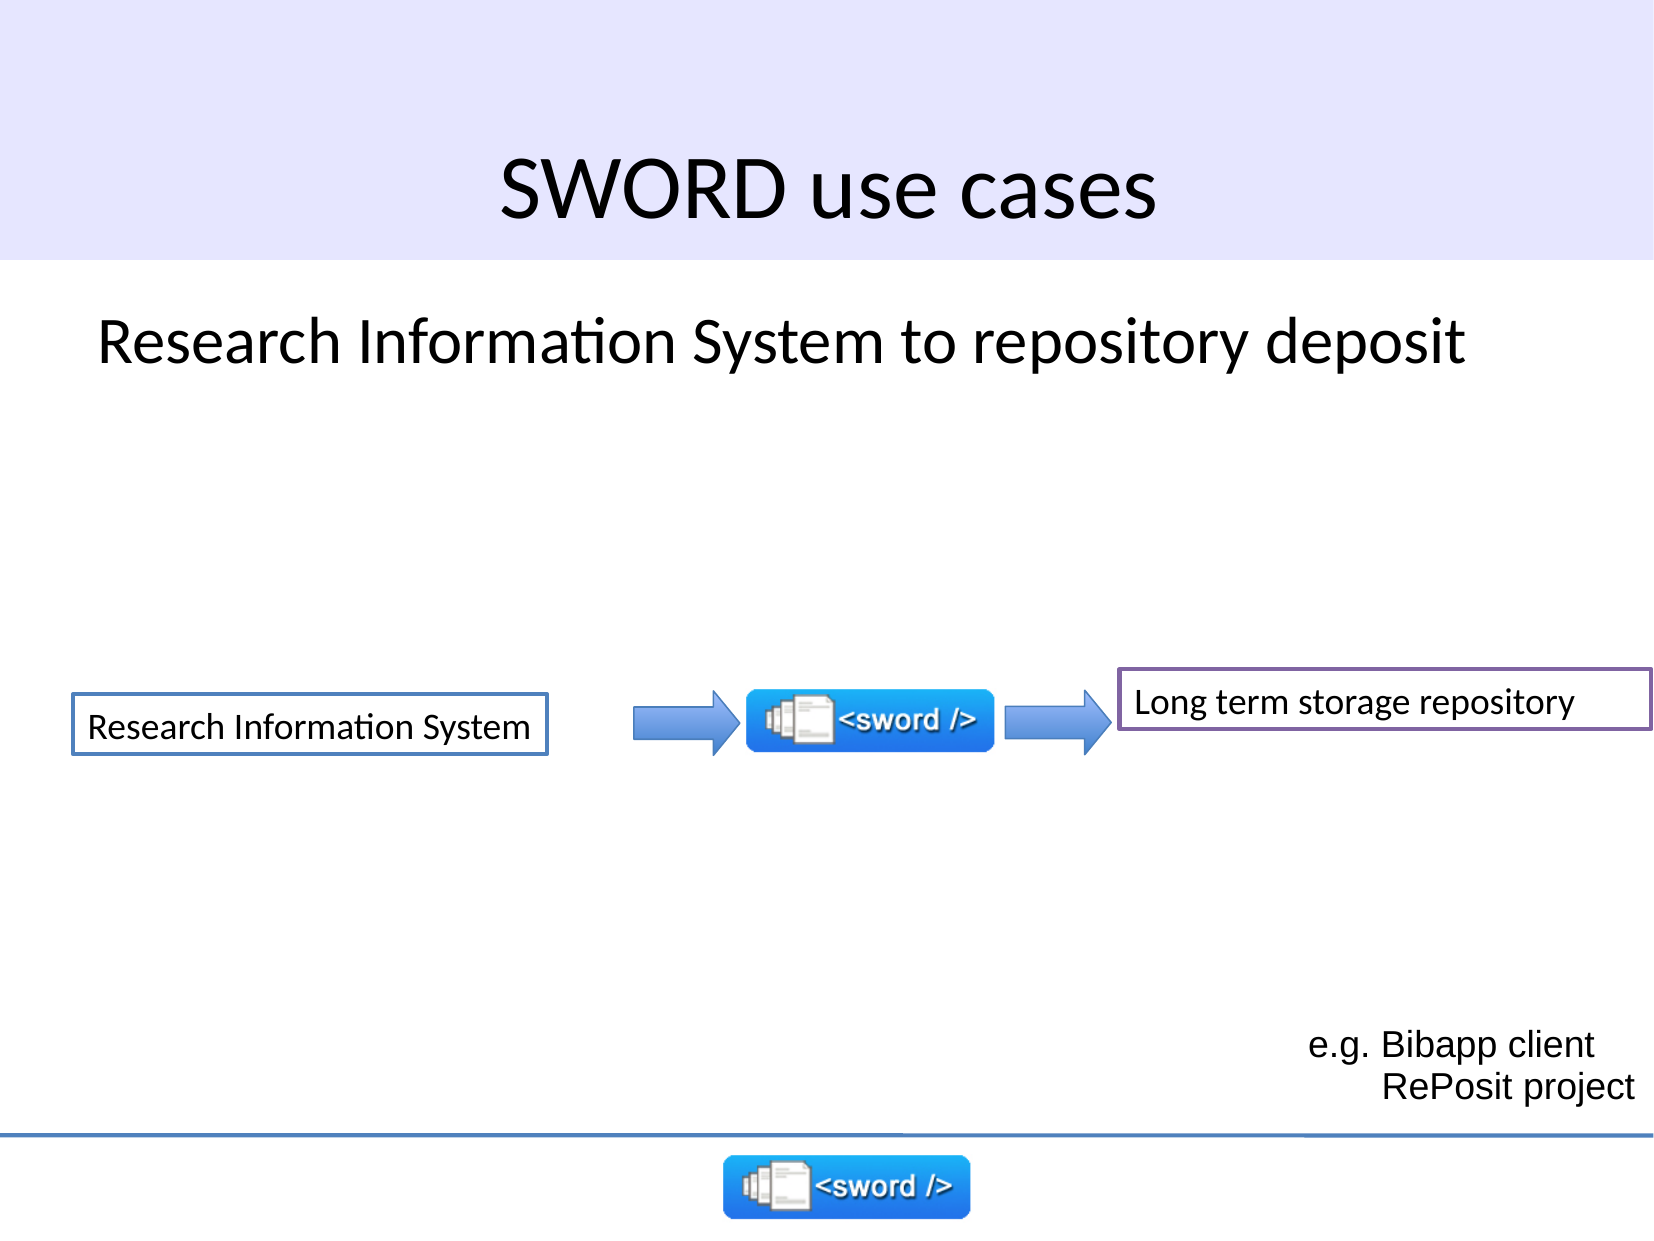

SWORD use cases
# Research Information System to repository deposit
Long term storage repository
Research Information System
e.g. Bibapp client
 RePosit project